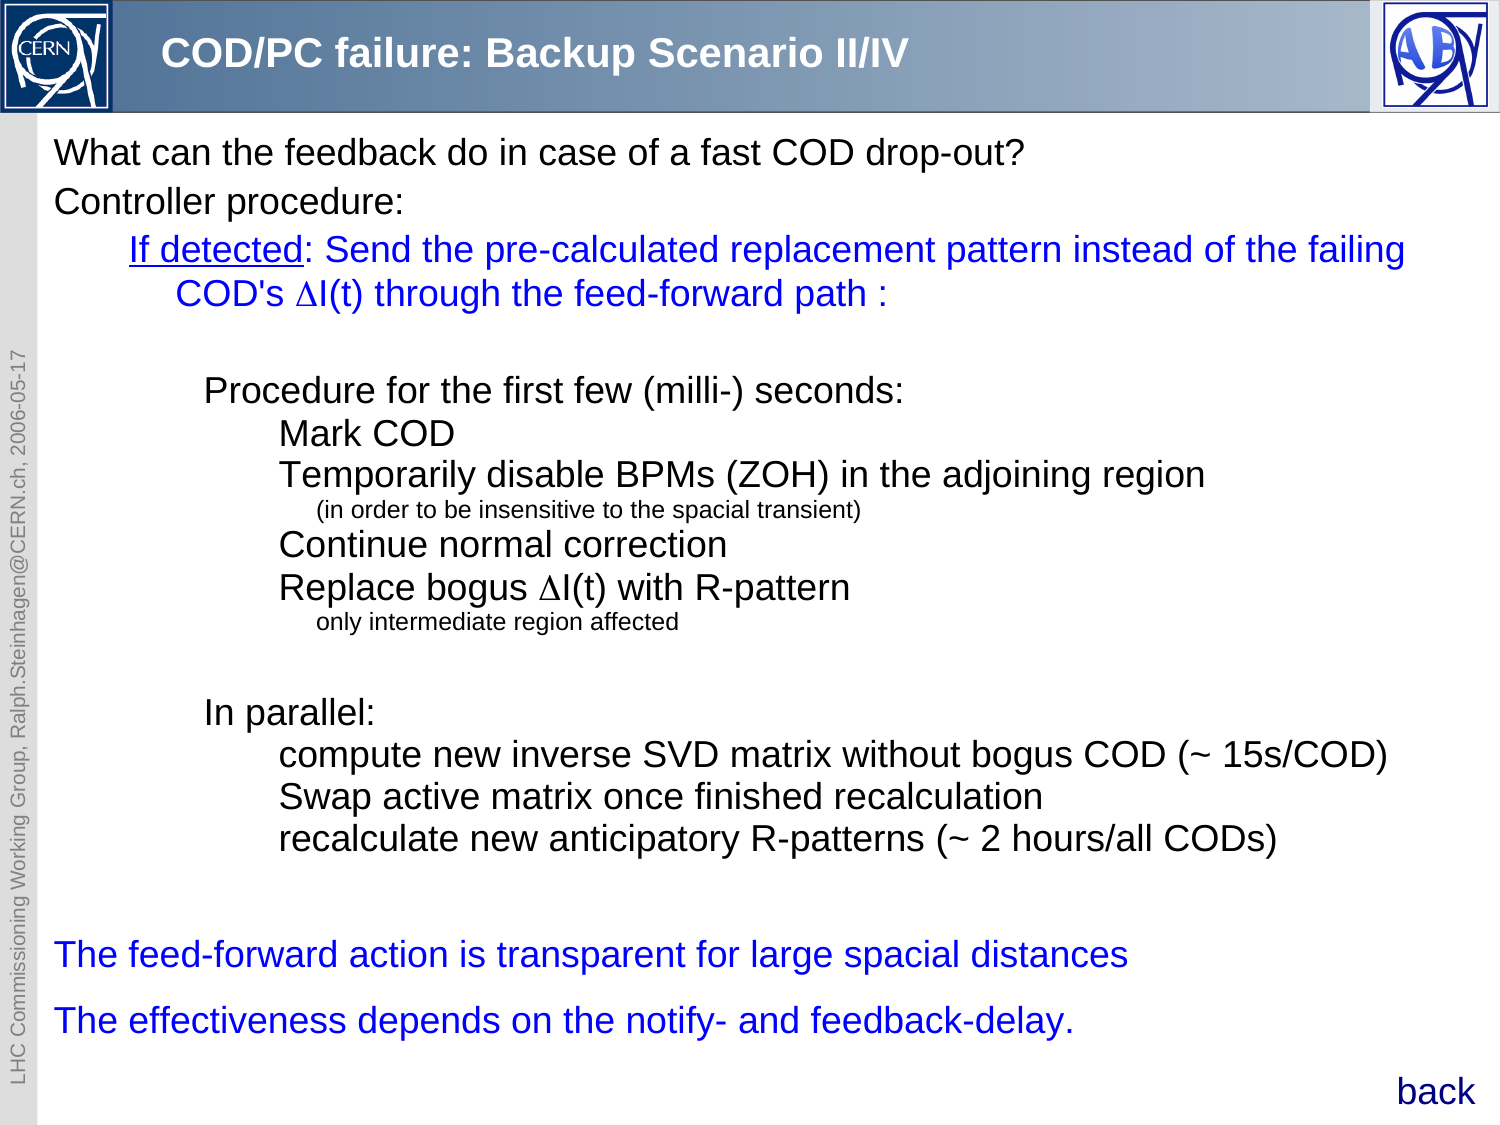

COD/PC failure: Backup Scenario II/IV
# What can the feedback do in case of a fast COD drop-out?
Controller procedure:
If detected: Send the pre-calculated replacement pattern instead of the failing COD's DI(t) through the feed-forward path :
Procedure for the first few (milli-) seconds:
Mark COD
Temporarily disable BPMs (ZOH) in the adjoining region 		 (in order to be insensitive to the spacial transient)
Continue normal correction
Replace bogus DI(t) with R-pattern				only intermediate region affected
In parallel:
compute new inverse SVD matrix without bogus COD (~ 15s/COD)
Swap active matrix once finished recalculation
recalculate new anticipatory R-patterns (~ 2 hours/all CODs)
The feed-forward action is transparent for large spacial distances
The effectiveness depends on the notify- and feedback-delay.
back